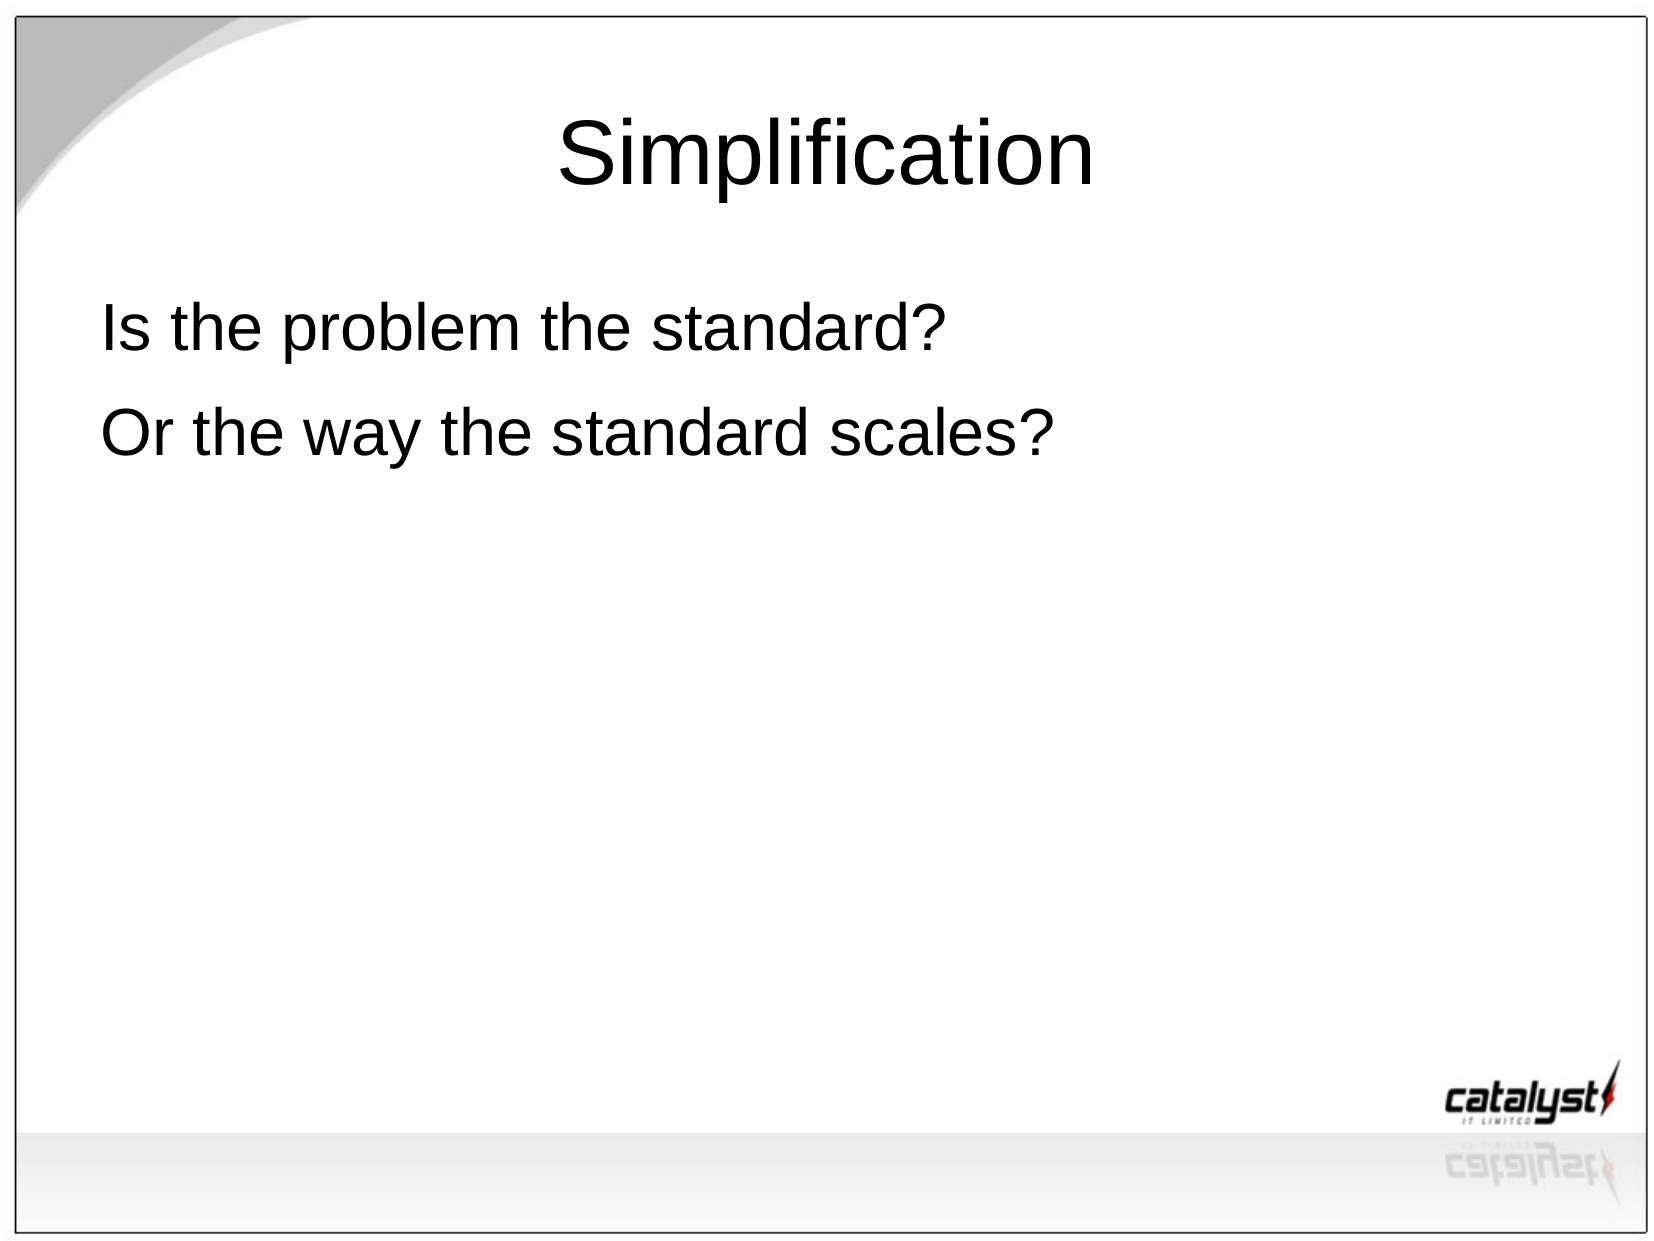

# Simplification
Is the problem the standard?
Or the way the standard scales?